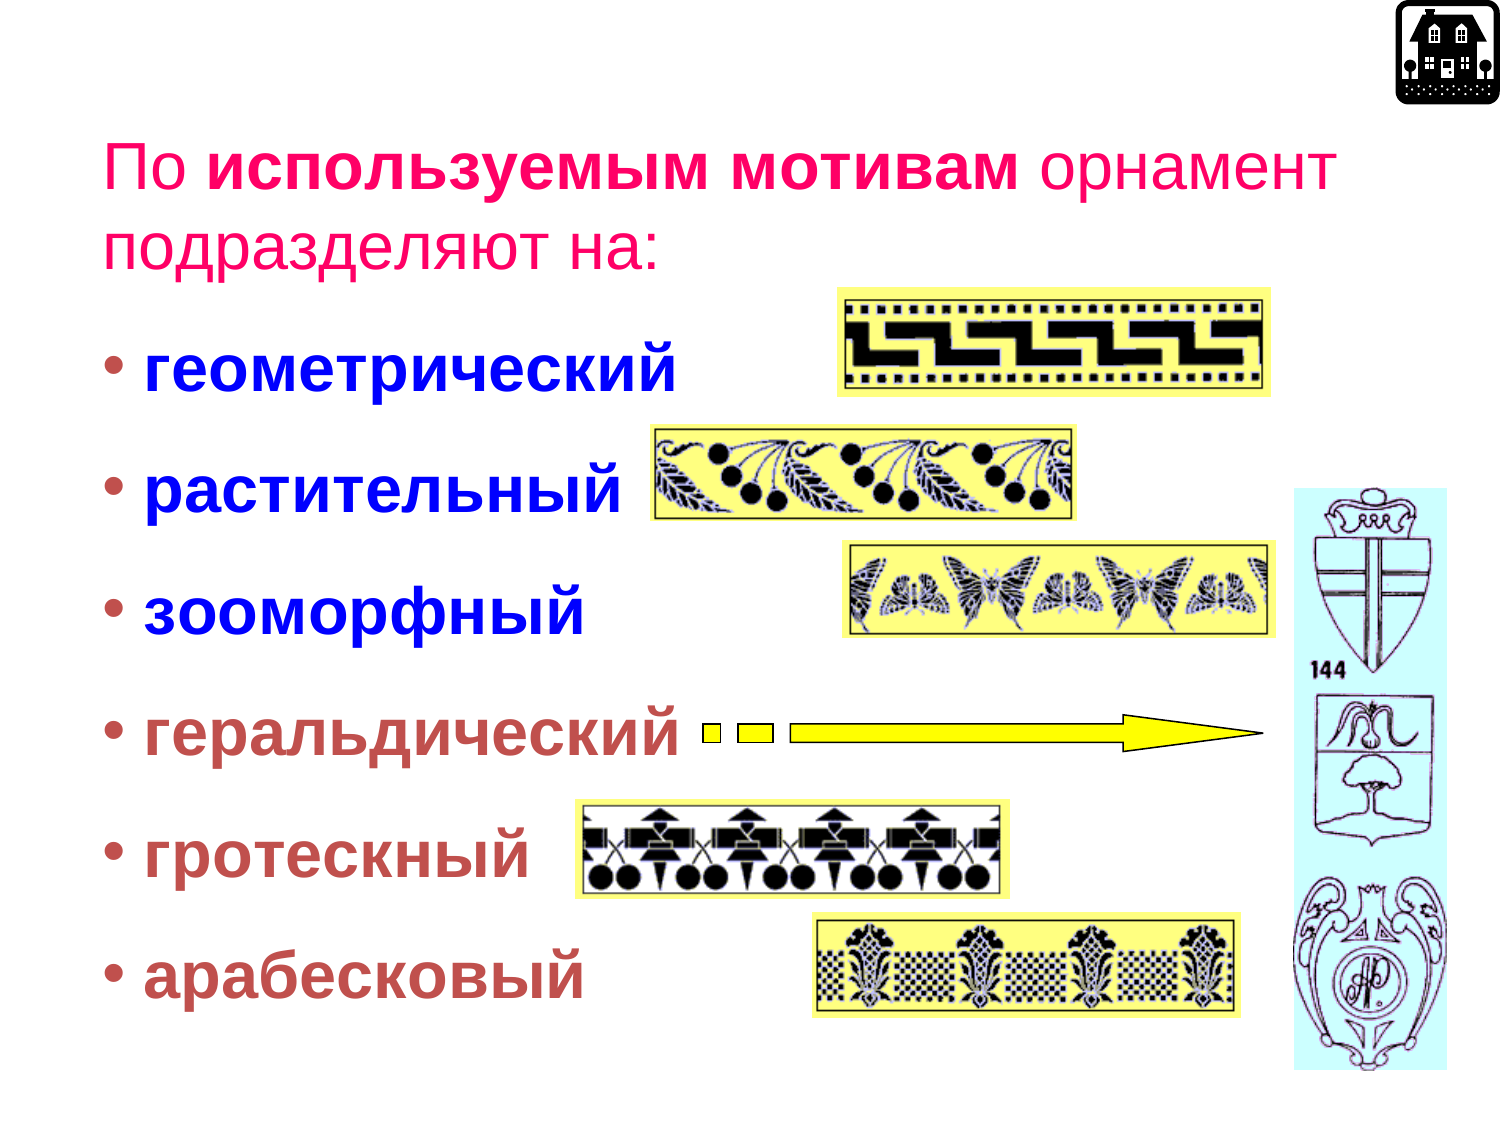

По используемым мотивам орнамент подразделяют на:
 геометрический
 растительный
 зооморфный
 геральдический
 гротескный
 арабесковый